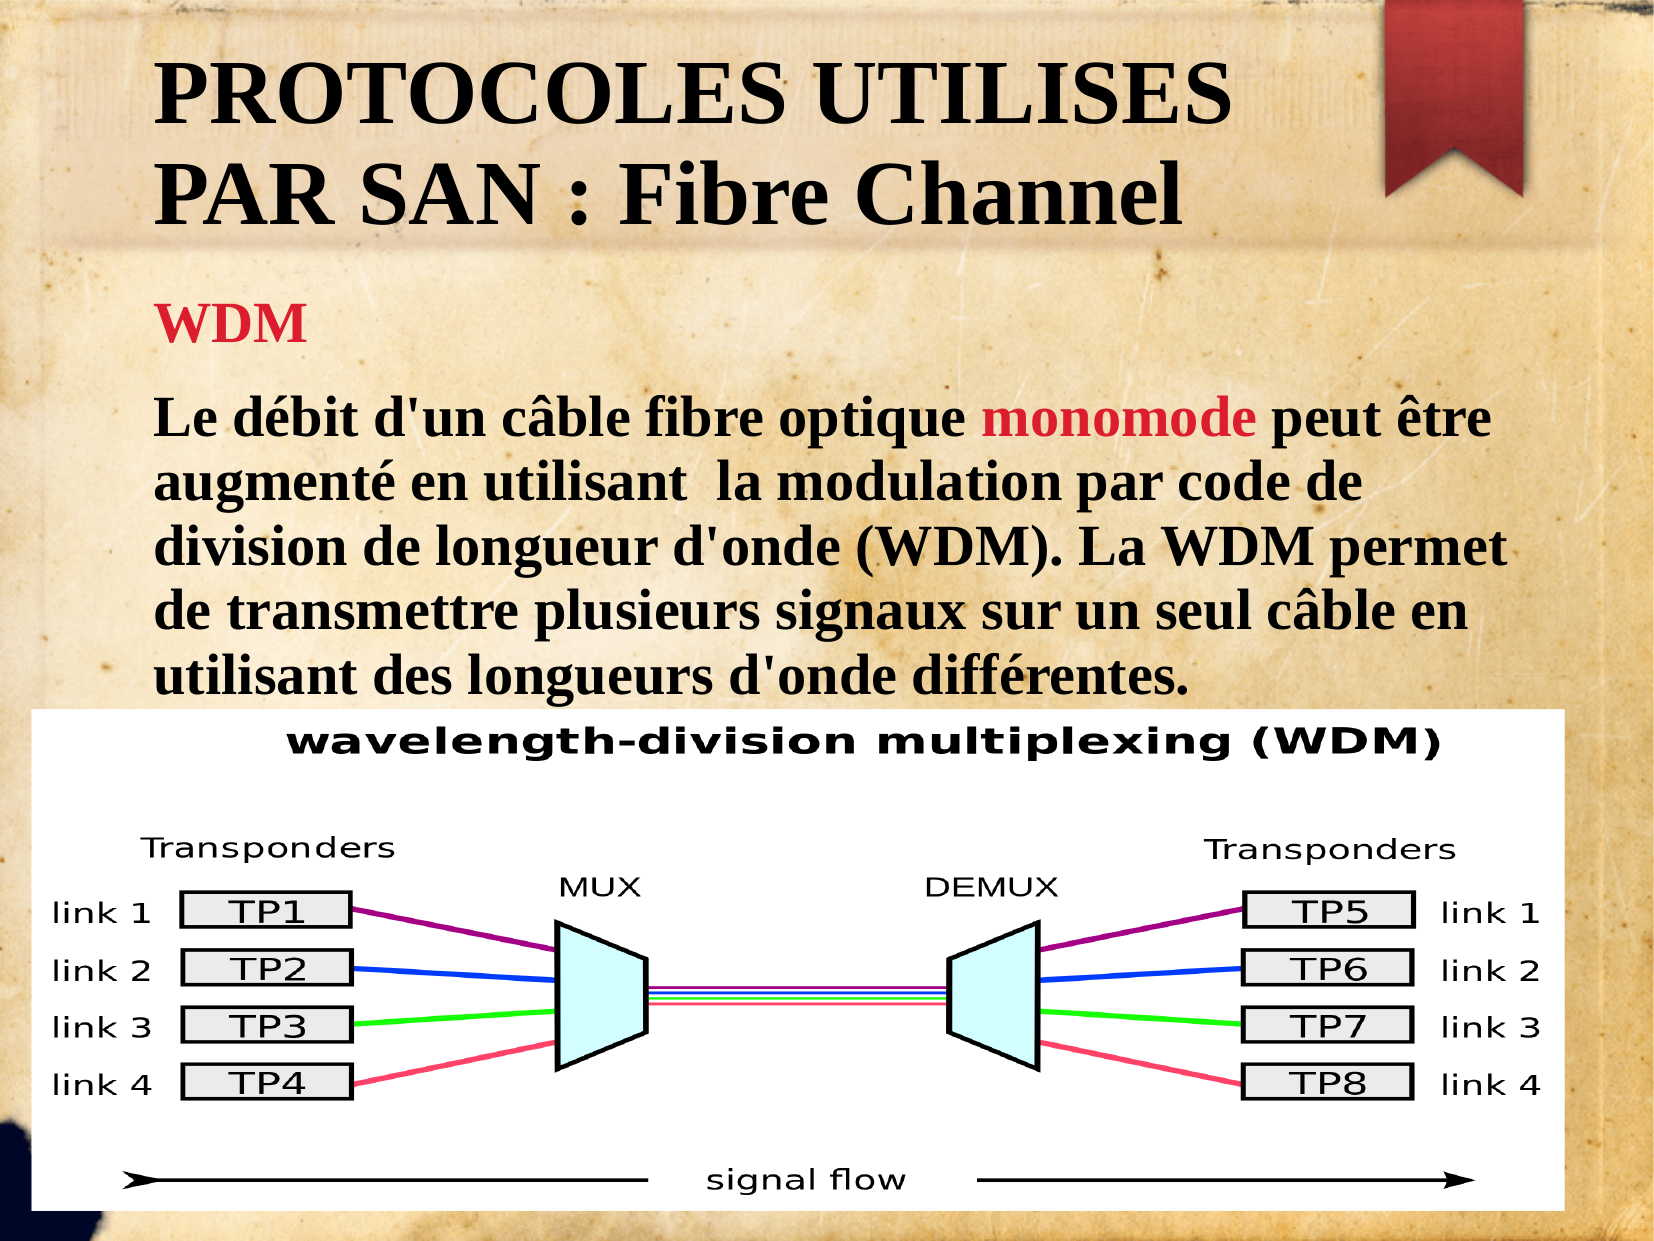

# PROTOCOLES UTILISES PAR SAN : Fibre Channel
WDM
Le débit d'un câble fibre optique monomode peut être augmenté en utilisant la modulation par code de division de longueur d'onde (WDM). La WDM permet de transmettre plusieurs signaux sur un seul câble en utilisant des longueurs d'onde différentes.